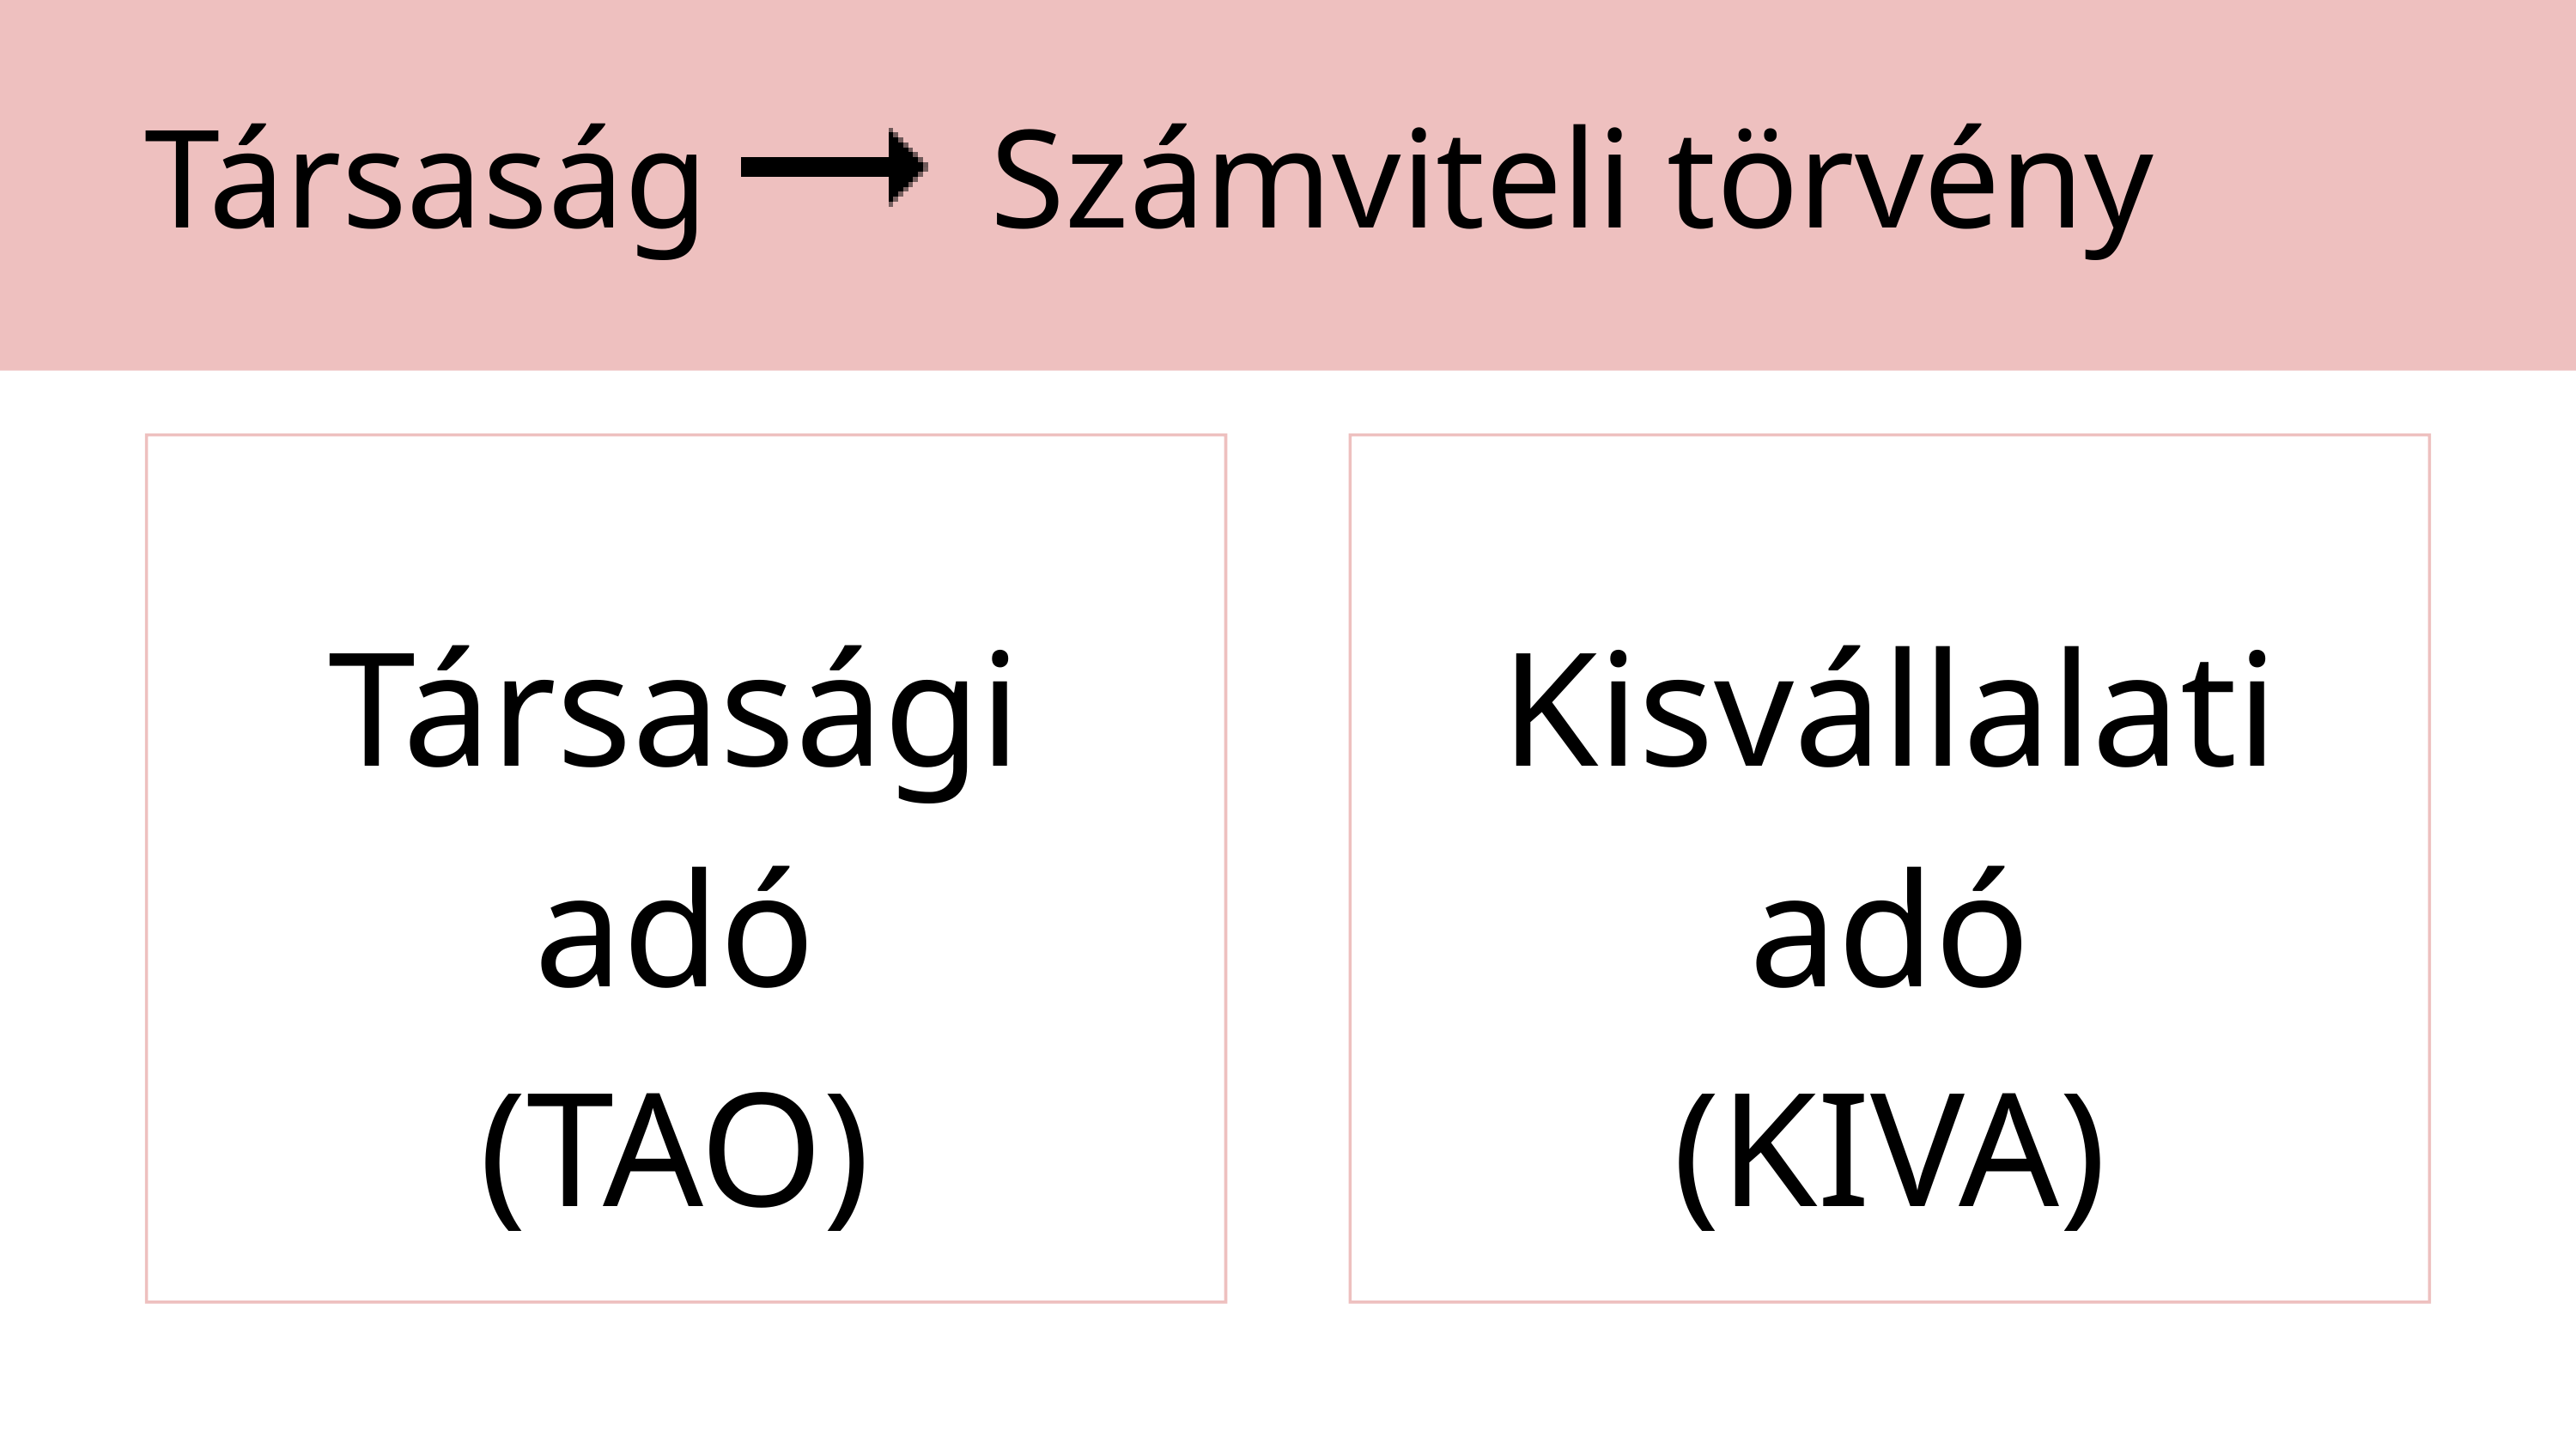

Társaság Számviteli törvény
Társasági adó
(TAO)
Kisvállalati adó
(KIVA)